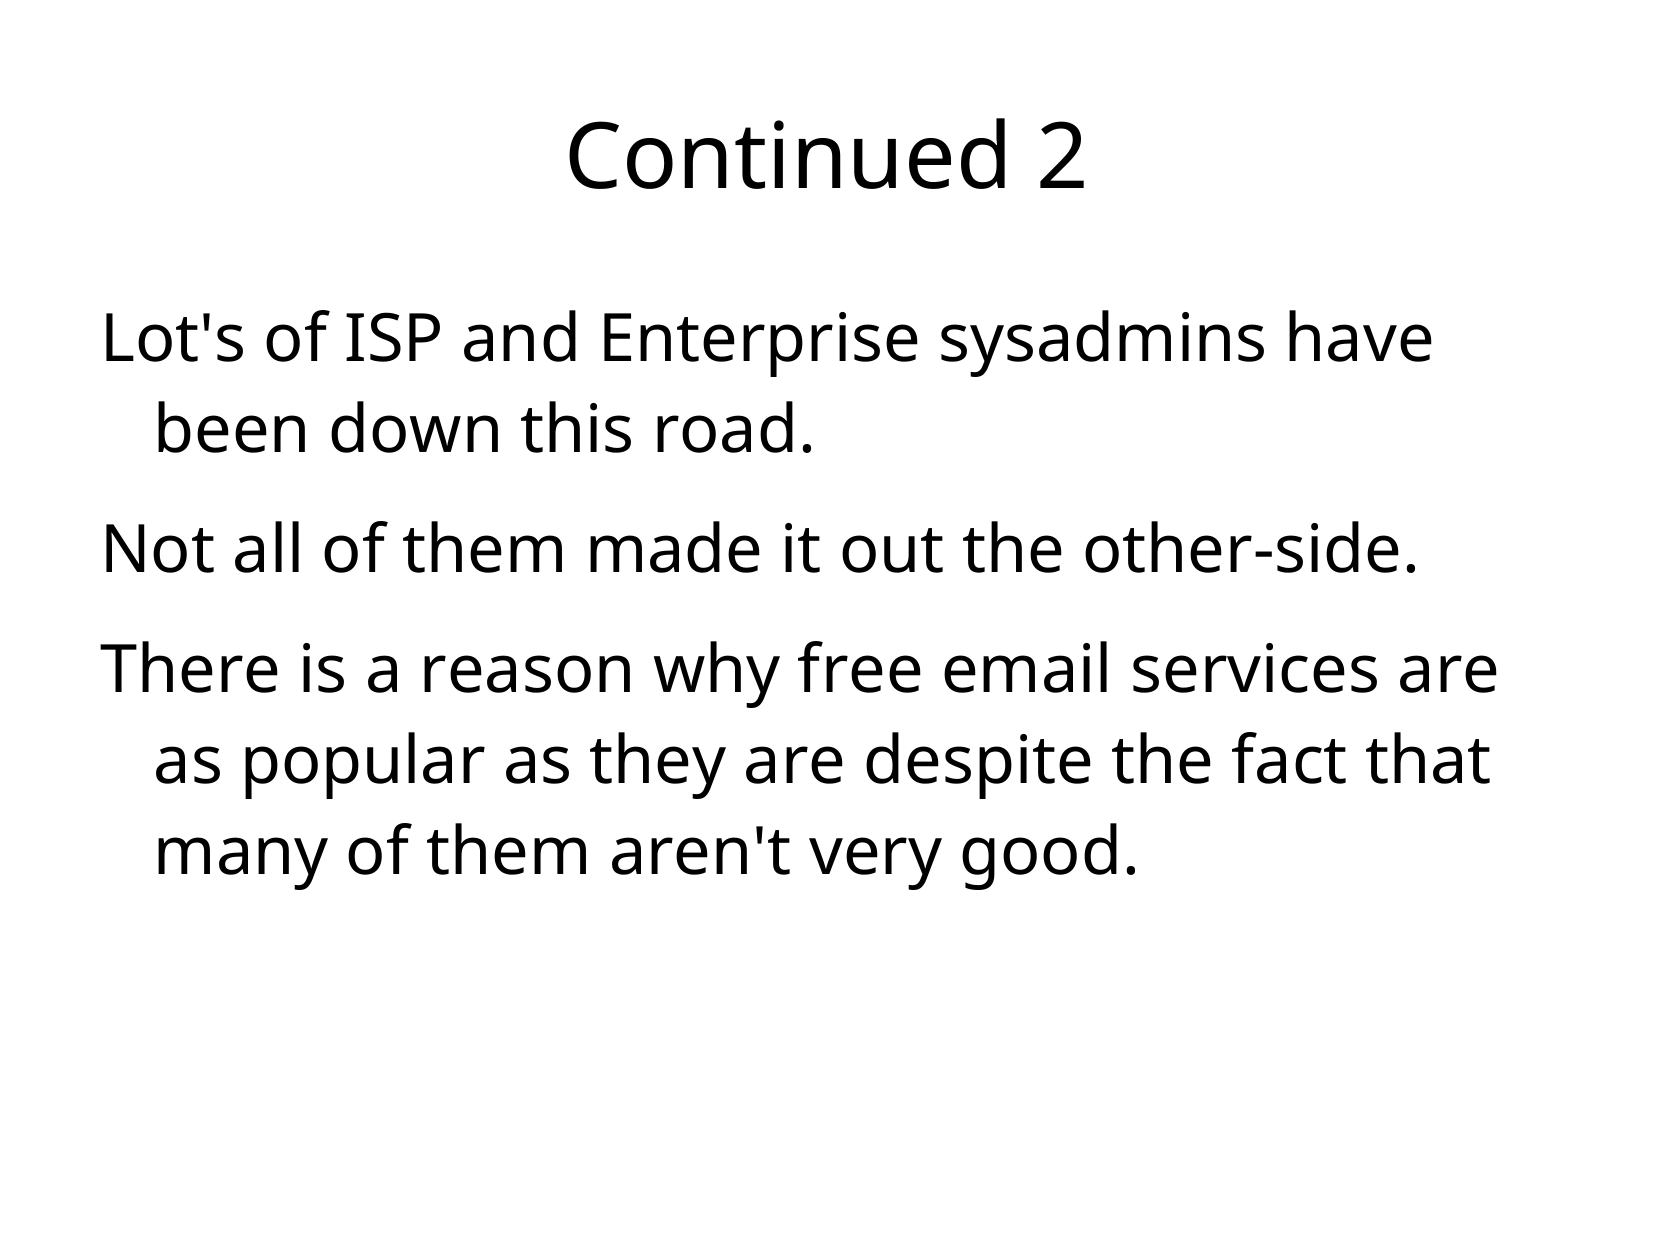

# Continued 2
Lot's of ISP and Enterprise sysadmins have been down this road.
Not all of them made it out the other-side.
There is a reason why free email services are as popular as they are despite the fact that many of them aren't very good.